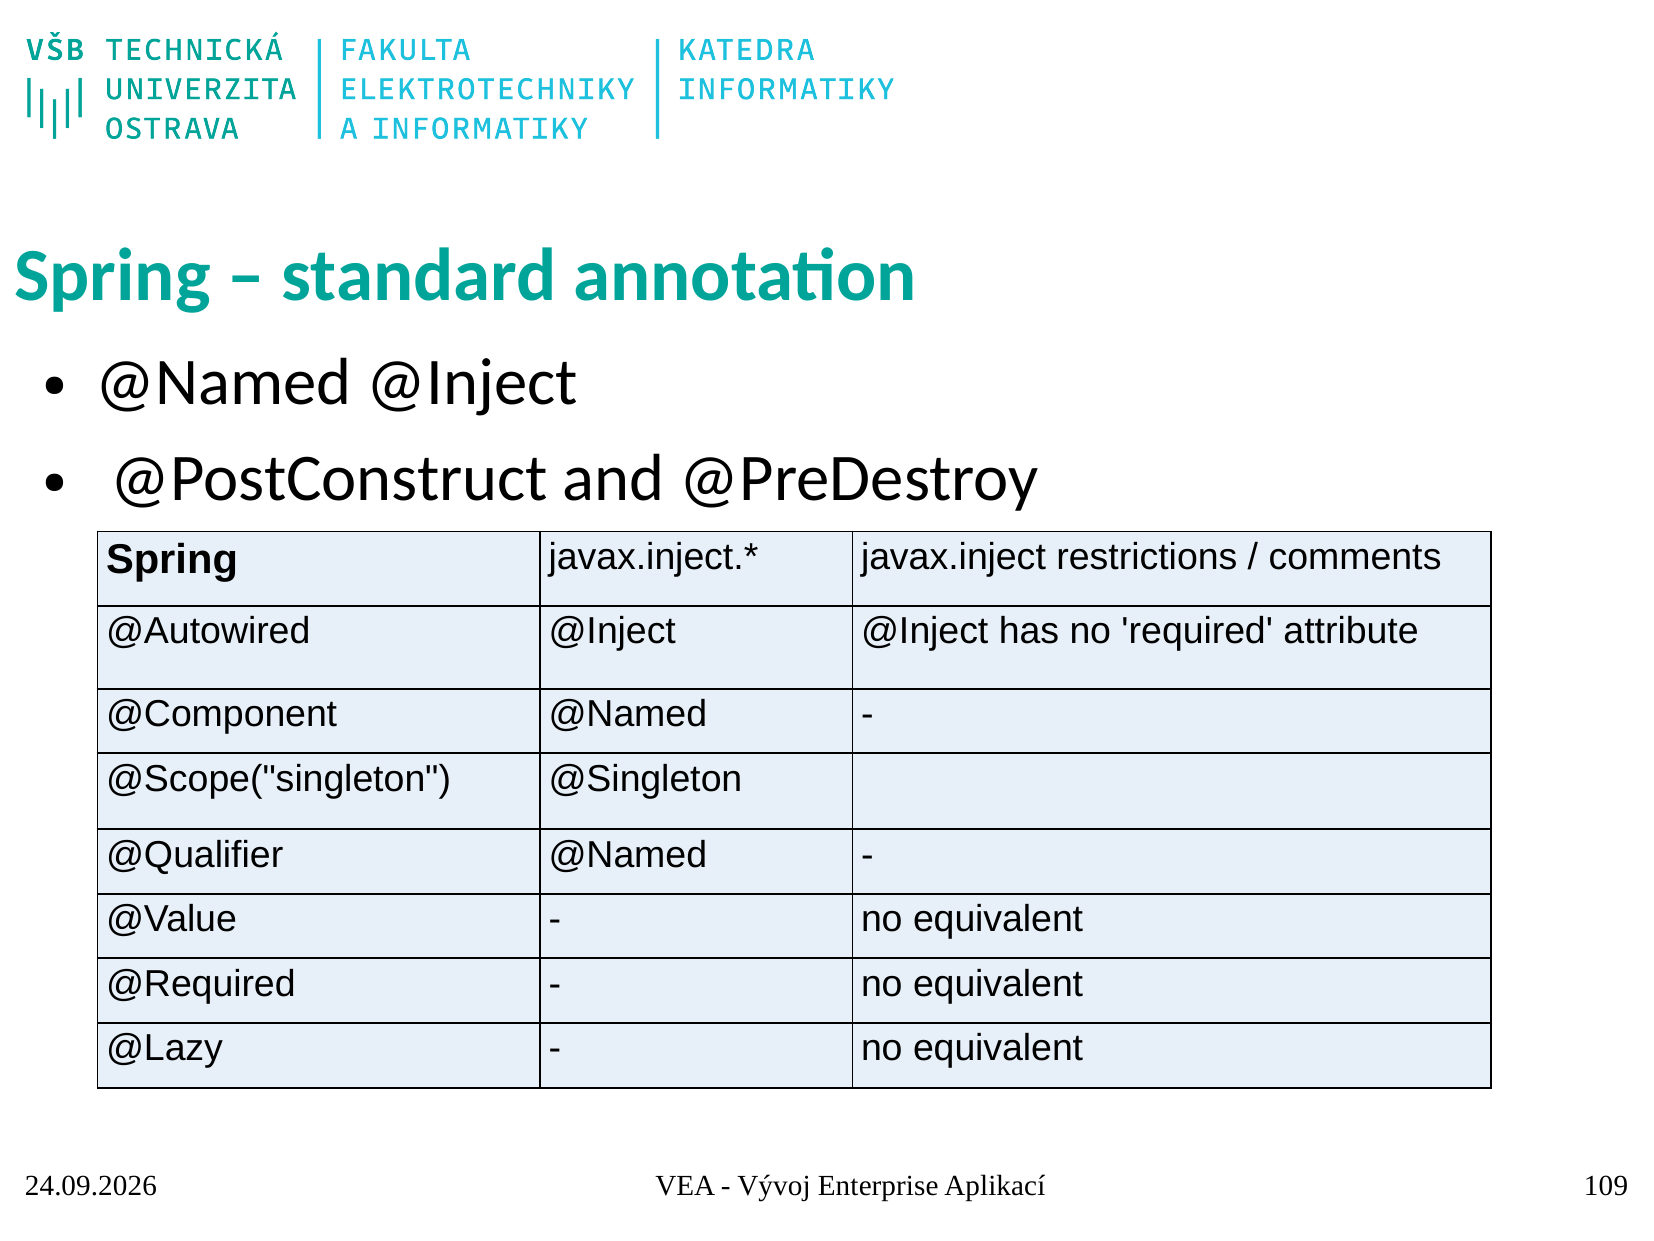

Spring – standard annotation
# @Named @Inject
 @PostConstruct and @PreDestroy
| Spring | javax.inject.\* | javax.inject restrictions / comments |
| --- | --- | --- |
| @Autowired | @Inject | @Inject has no 'required' attribute |
| @Component | @Named | - |
| @Scope("singleton") | @Singleton | |
| @Qualifier | @Named | - |
| @Value | - | no equivalent |
| @Required | - | no equivalent |
| @Lazy | - | no equivalent |
VEA - Vývoj Enterprise Aplikací
109